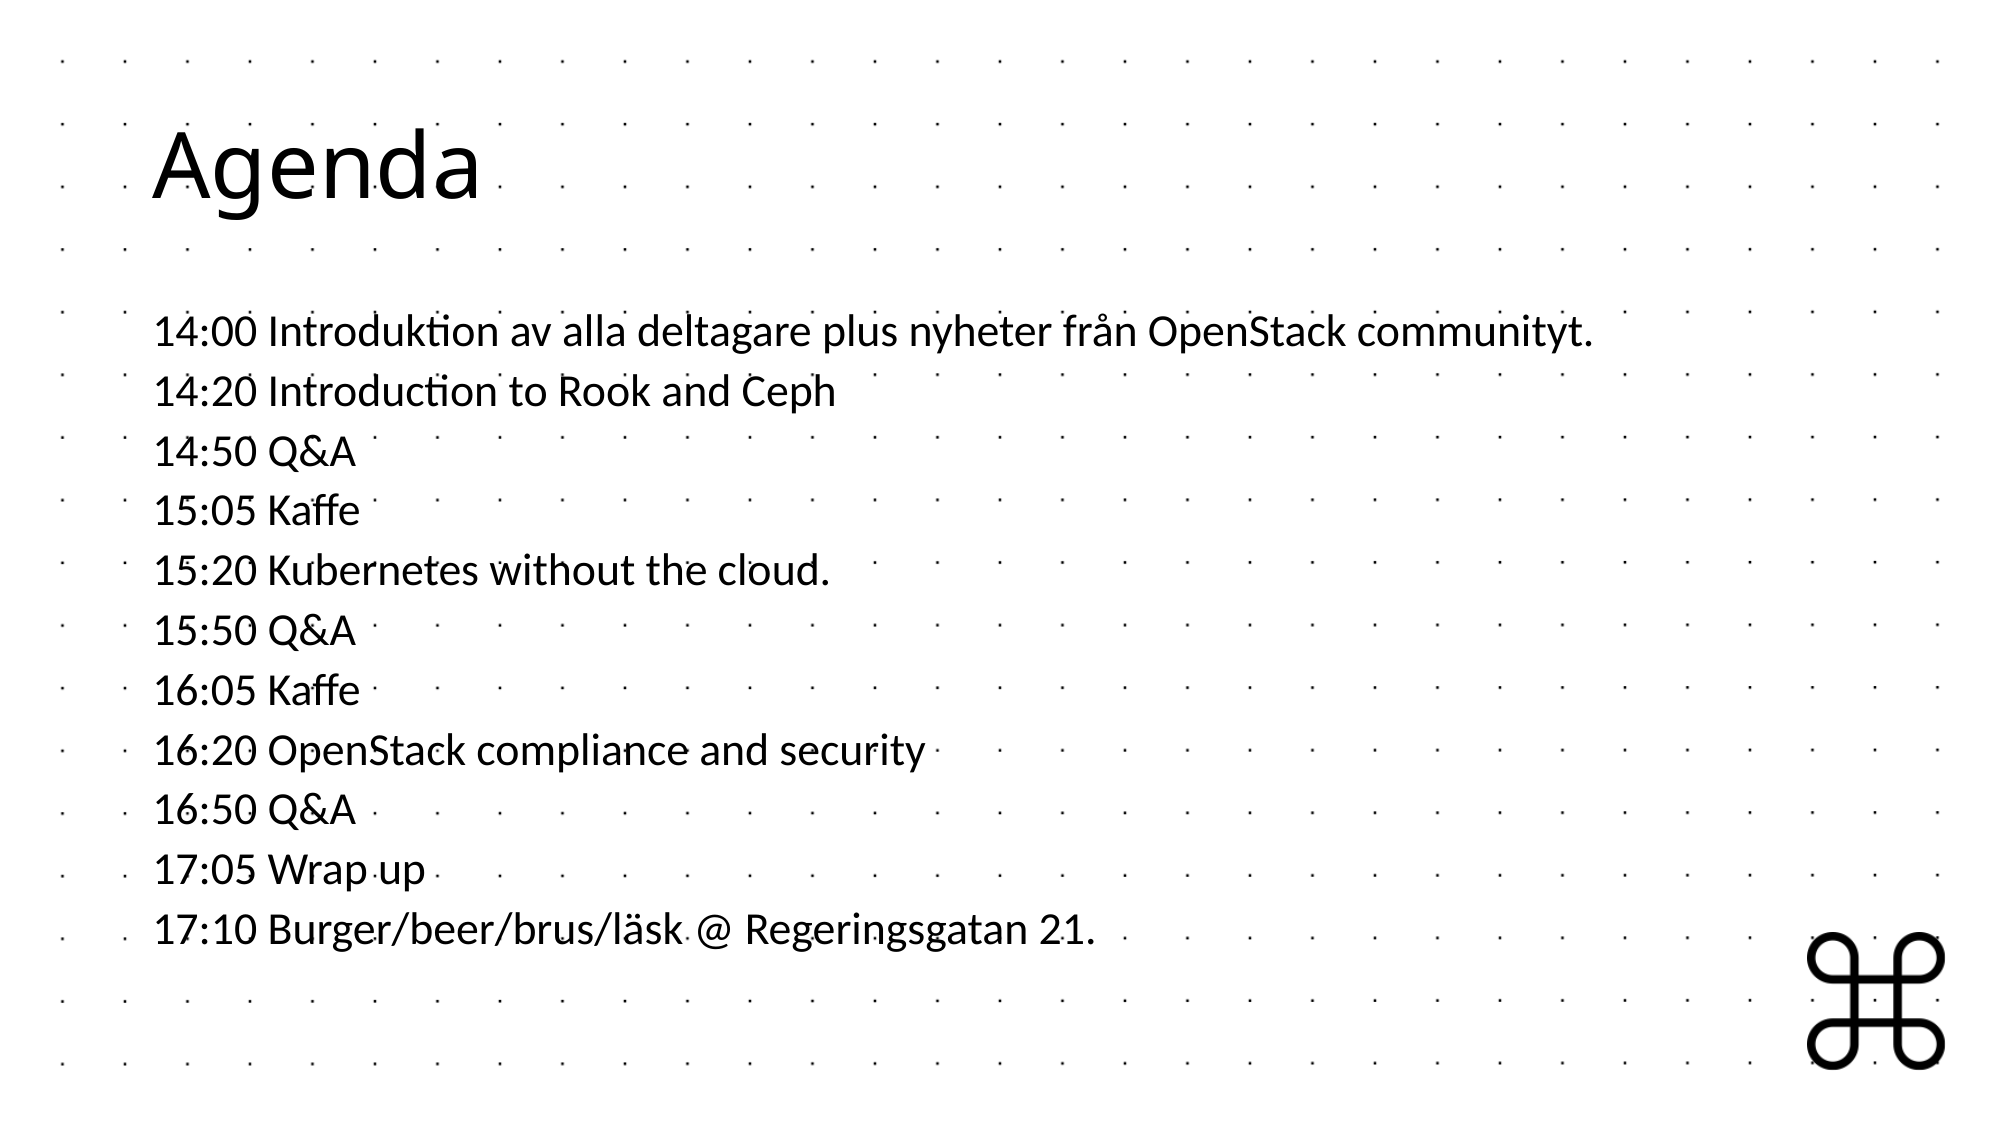

Agenda
14:00 Introduktion av alla deltagare plus nyheter från OpenStack communityt.
14:20 Introduction to Rook and Ceph
14:50 Q&A
15:05 Kaffe
15:20 Kubernetes without the cloud.
15:50 Q&A
16:05 Kaffe
16:20 OpenStack compliance and security
16:50 Q&A
17:05 Wrap up
17:10 Burger/beer/brus/läsk @ Regeringsgatan 21.